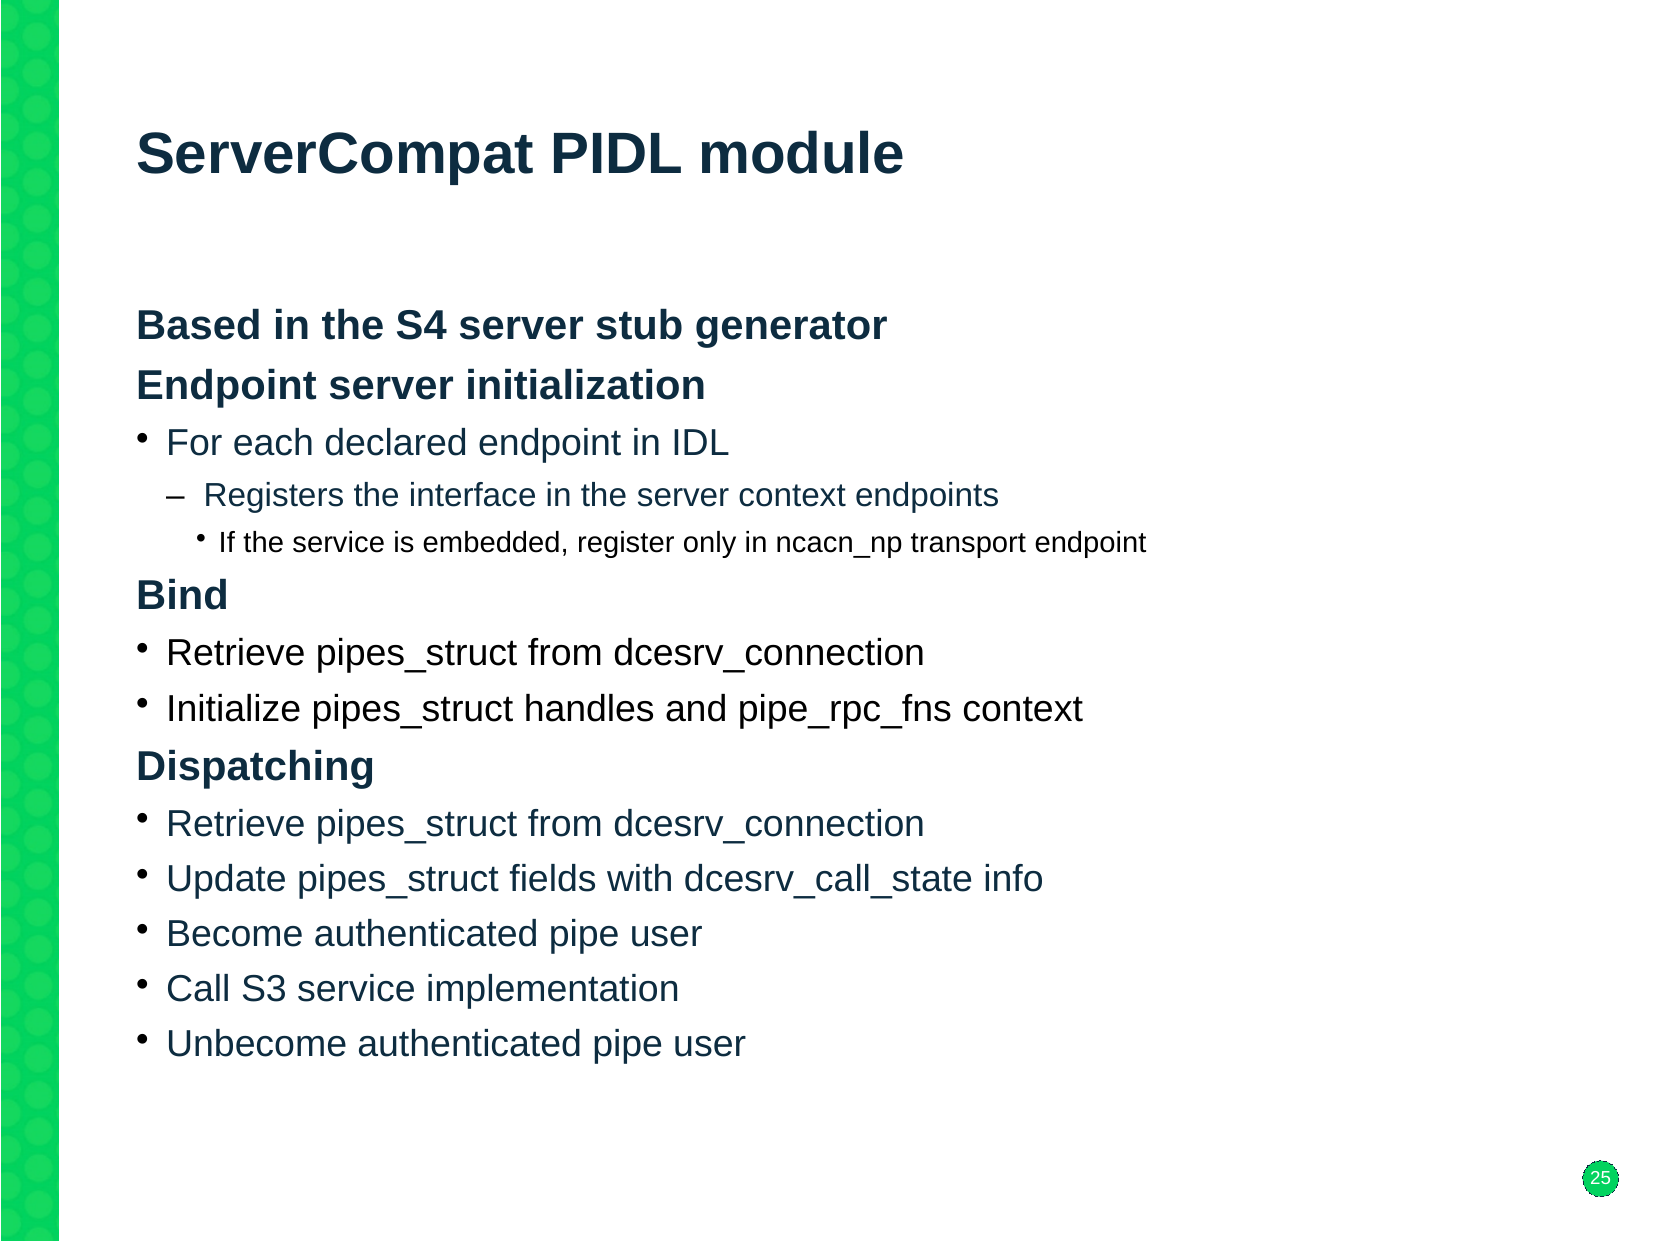

# ServerCompat PIDL module
Based in the S4 server stub generator
Endpoint server initialization
For each declared endpoint in IDL
Registers the interface in the server context endpoints
If the service is embedded, register only in ncacn_np transport endpoint
Bind
Retrieve pipes_struct from dcesrv_connection
Initialize pipes_struct handles and pipe_rpc_fns context
Dispatching
Retrieve pipes_struct from dcesrv_connection
Update pipes_struct fields with dcesrv_call_state info
Become authenticated pipe user
Call S3 service implementation
Unbecome authenticated pipe user
25